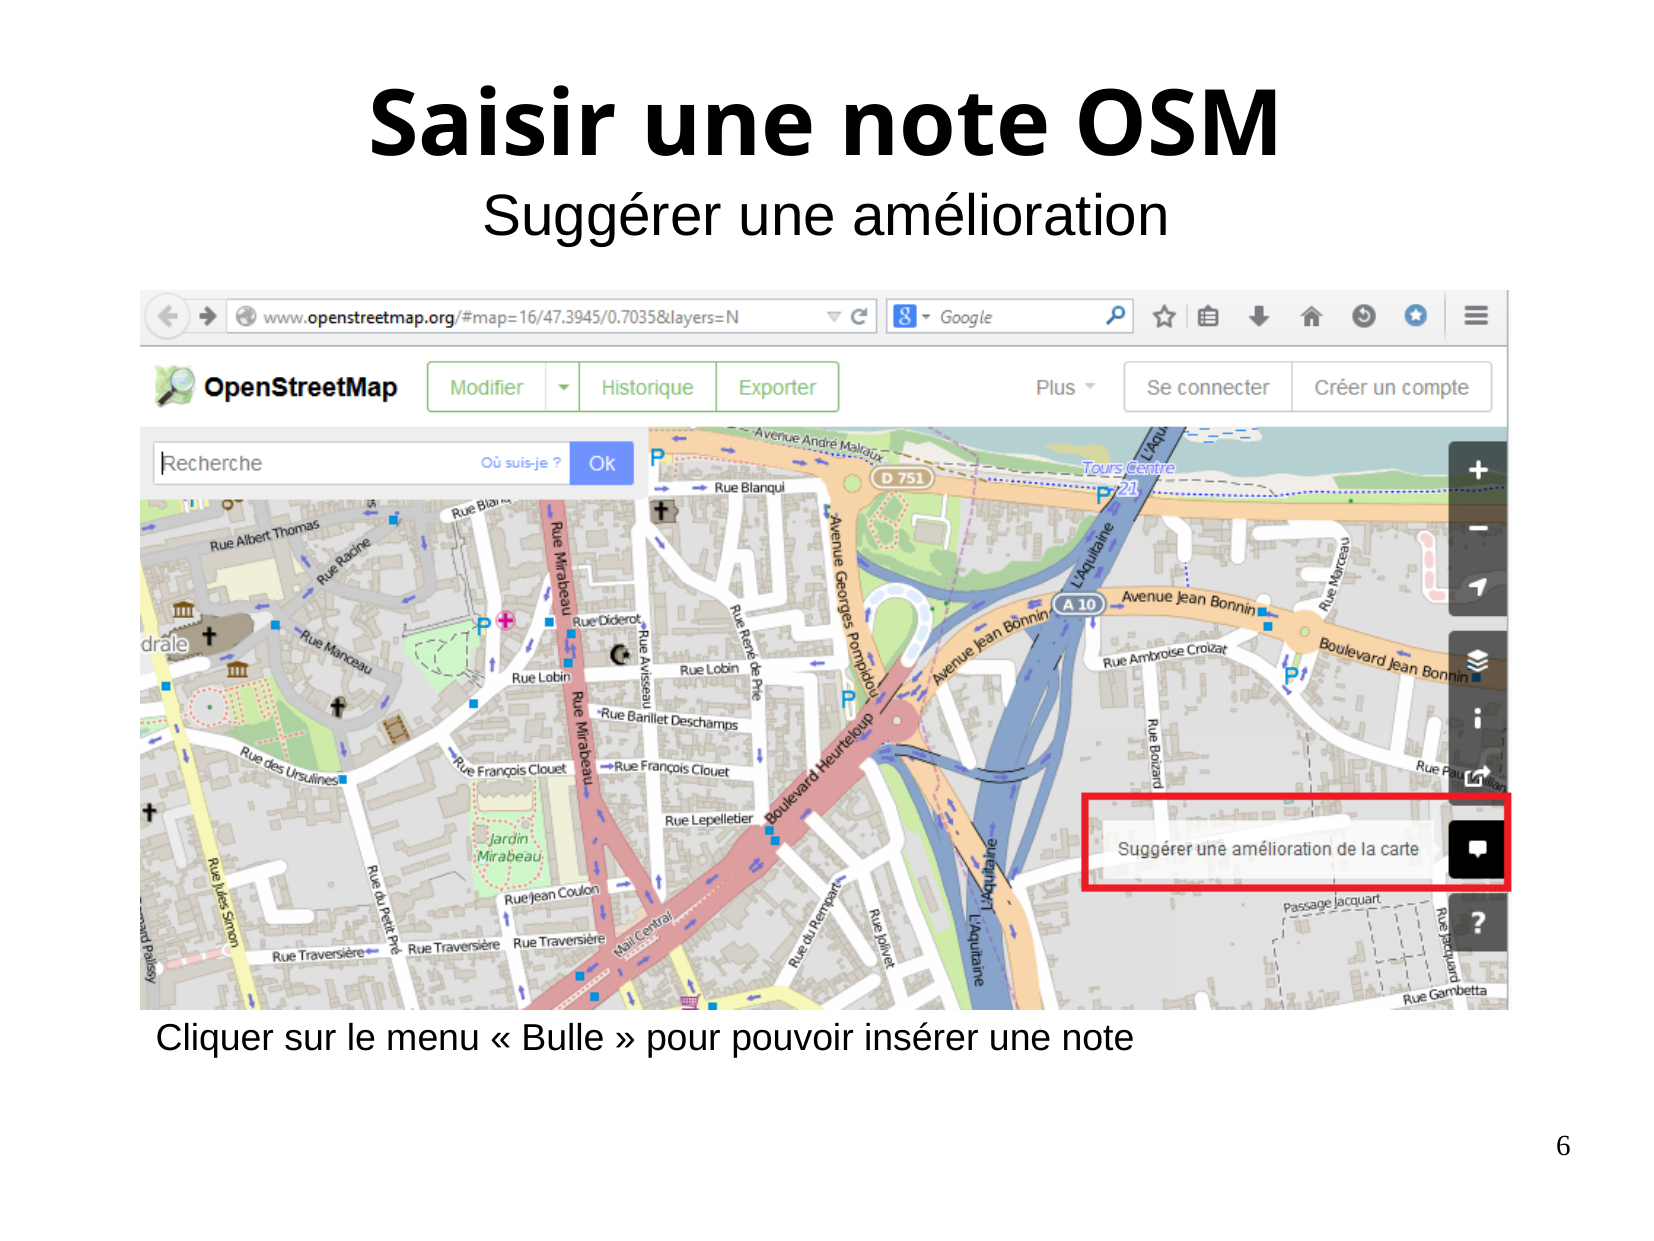

# Saisir une note OSM Suggérer une amélioration
Cliquer sur le menu « Bulle » pour pouvoir insérer une note
6